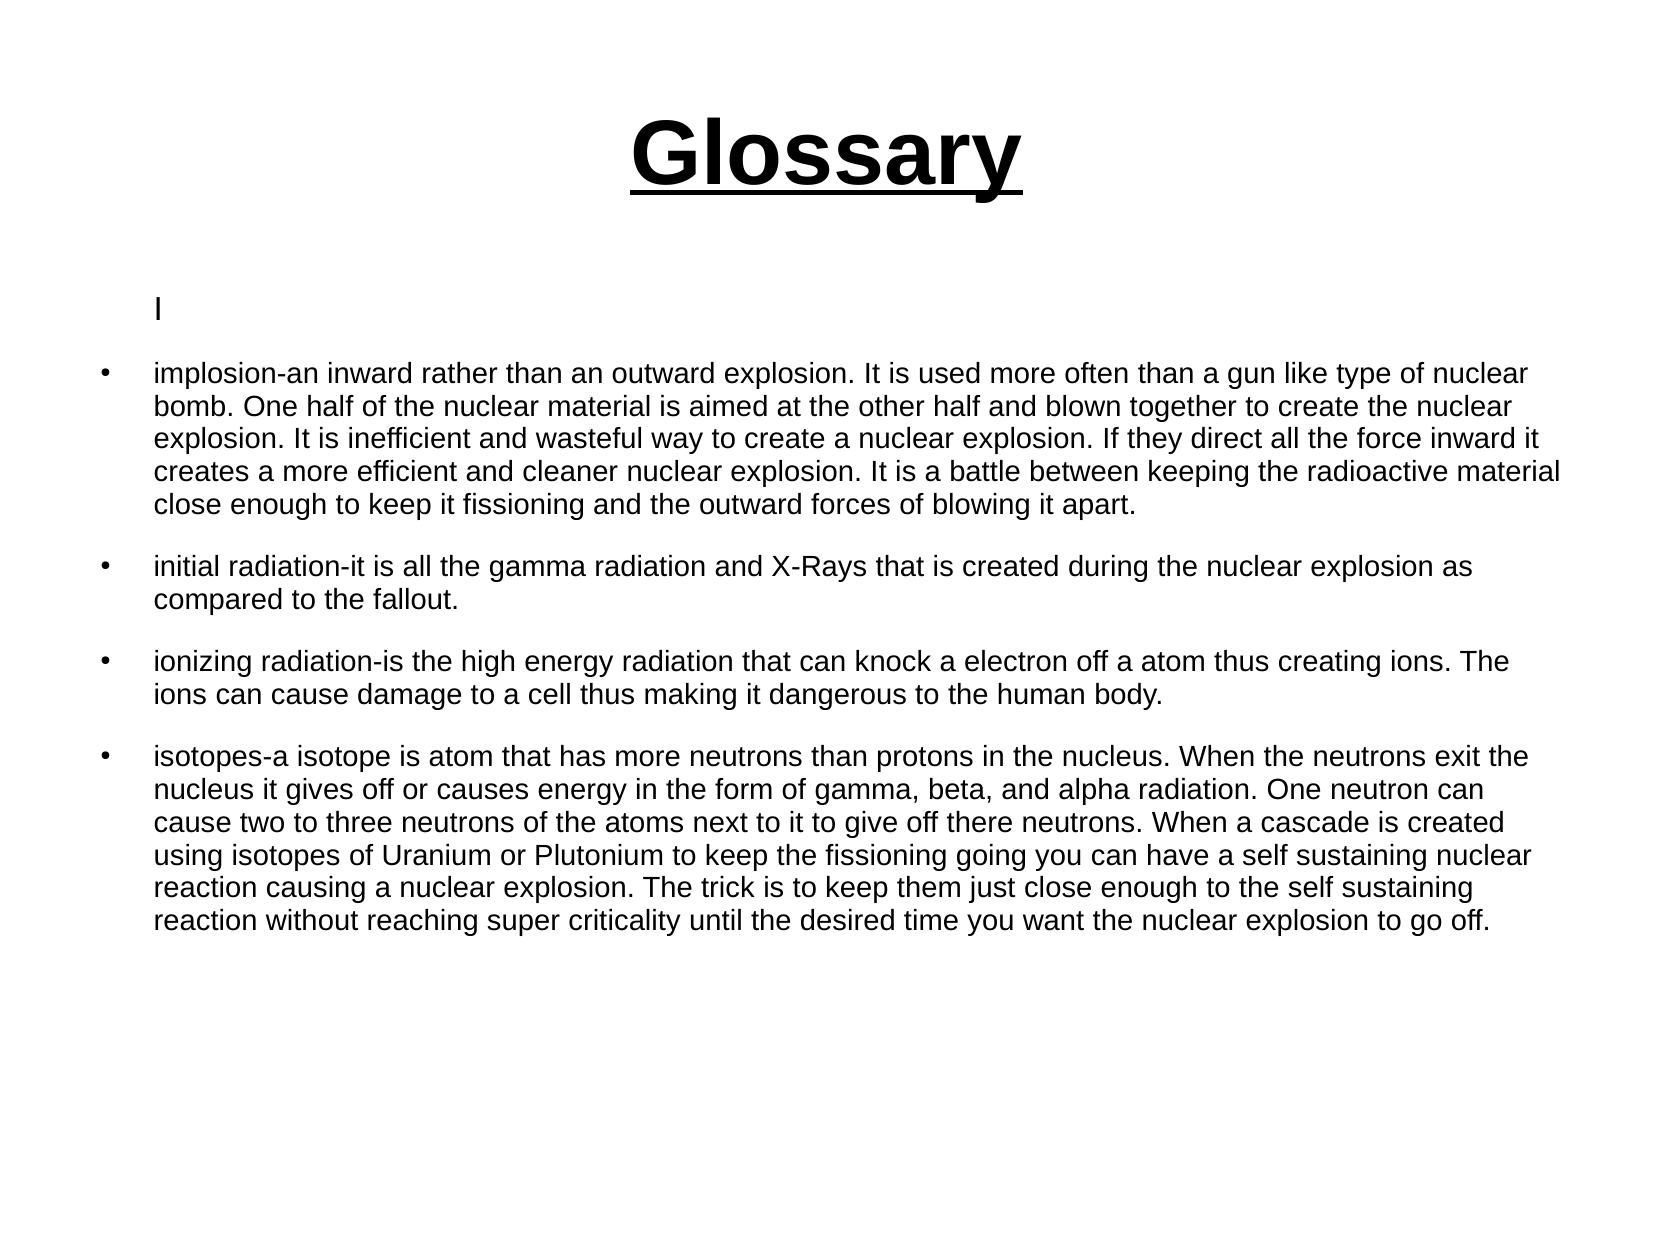

# Glossary
I
implosion-an inward rather than an outward explosion. It is used more often than a gun like type of nuclear bomb. One half of the nuclear material is aimed at the other half and blown together to create the nuclear explosion. It is inefficient and wasteful way to create a nuclear explosion. If they direct all the force inward it creates a more efficient and cleaner nuclear explosion. It is a battle between keeping the radioactive material close enough to keep it fissioning and the outward forces of blowing it apart.
initial radiation-it is all the gamma radiation and X-Rays that is created during the nuclear explosion as compared to the fallout.
ionizing radiation-is the high energy radiation that can knock a electron off a atom thus creating ions. The ions can cause damage to a cell thus making it dangerous to the human body.
isotopes-a isotope is atom that has more neutrons than protons in the nucleus. When the neutrons exit the nucleus it gives off or causes energy in the form of gamma, beta, and alpha radiation. One neutron can cause two to three neutrons of the atoms next to it to give off there neutrons. When a cascade is created using isotopes of Uranium or Plutonium to keep the fissioning going you can have a self sustaining nuclear reaction causing a nuclear explosion. The trick is to keep them just close enough to the self sustaining reaction without reaching super criticality until the desired time you want the nuclear explosion to go off.